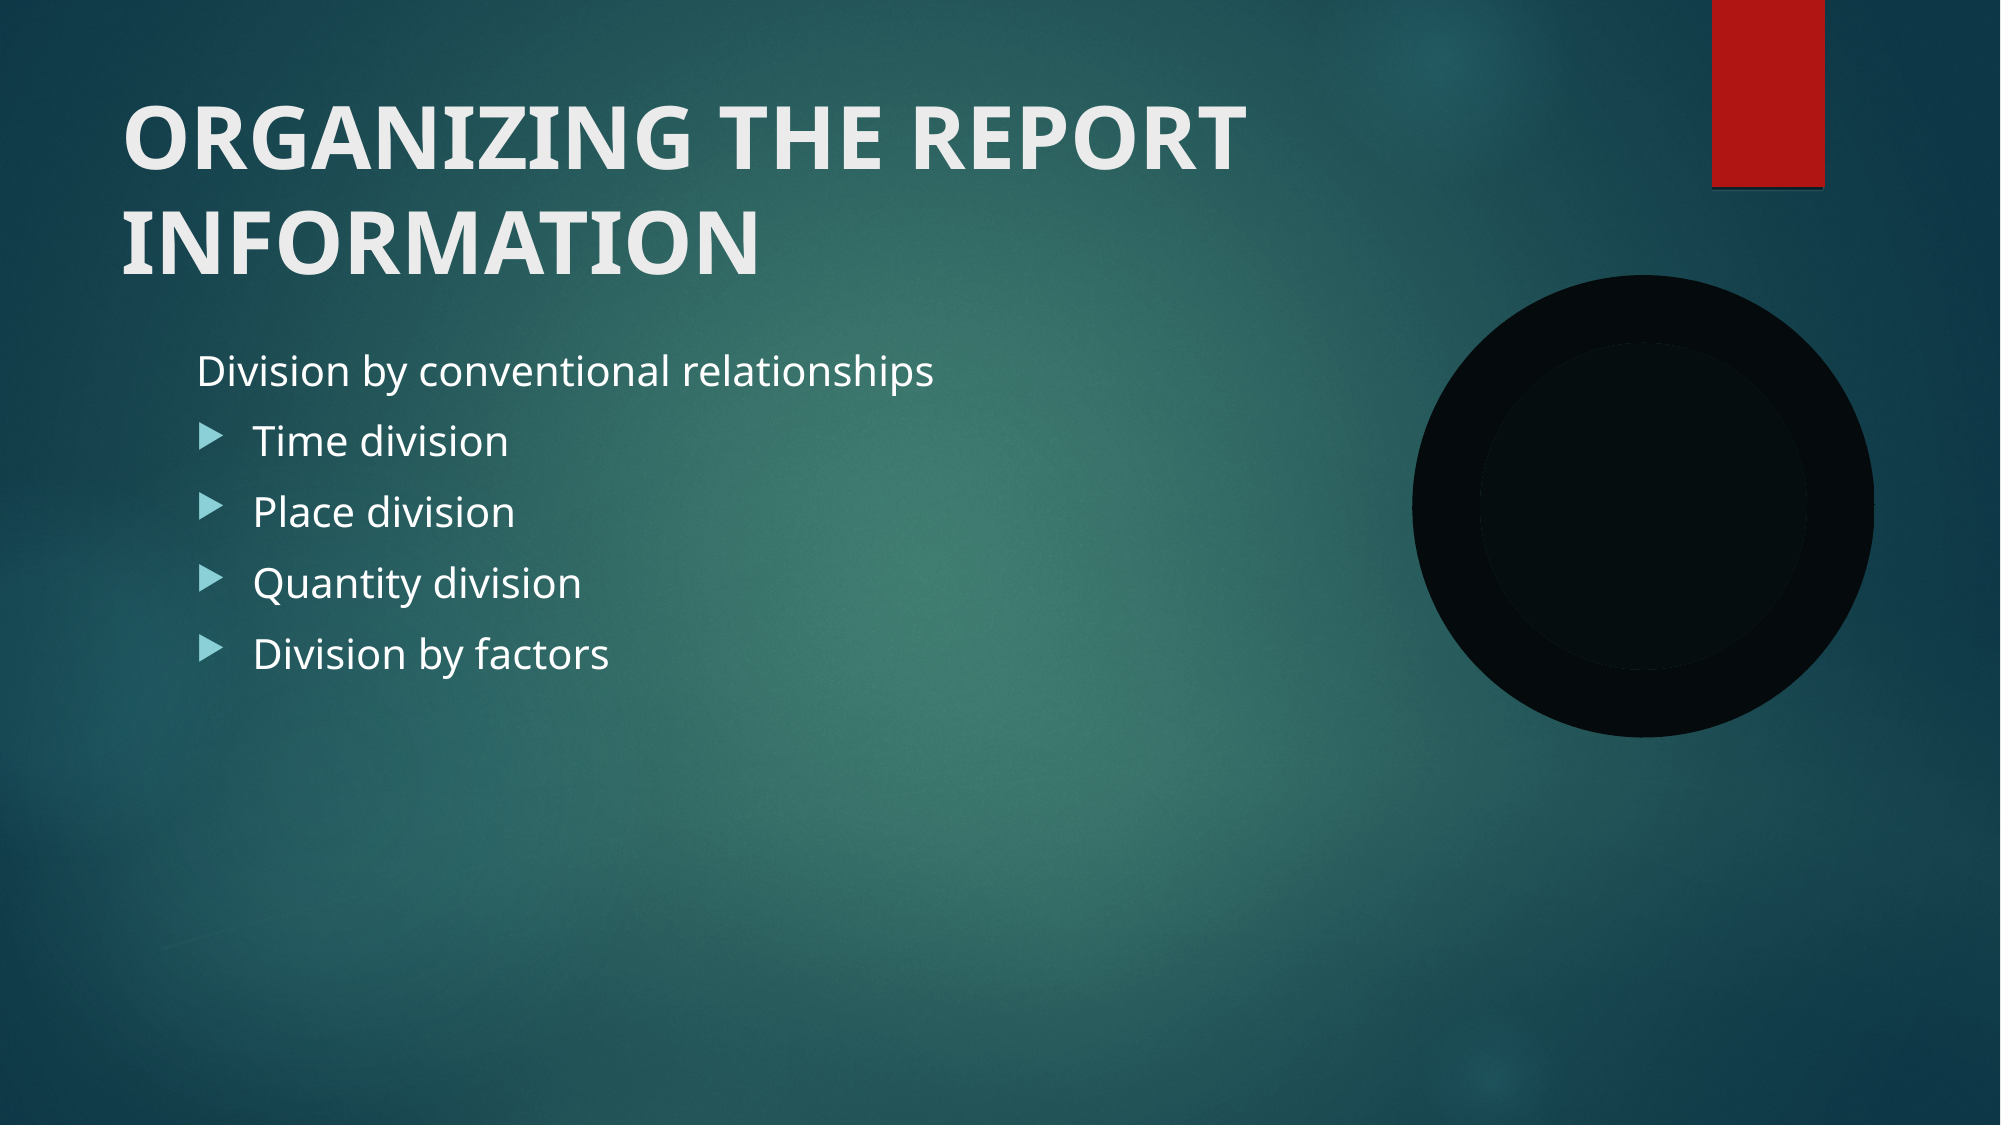

# ORGANIZING THE REPORT INFORMATION
Division by conventional relationships
Time division
Place division
Quantity division
Division by factors